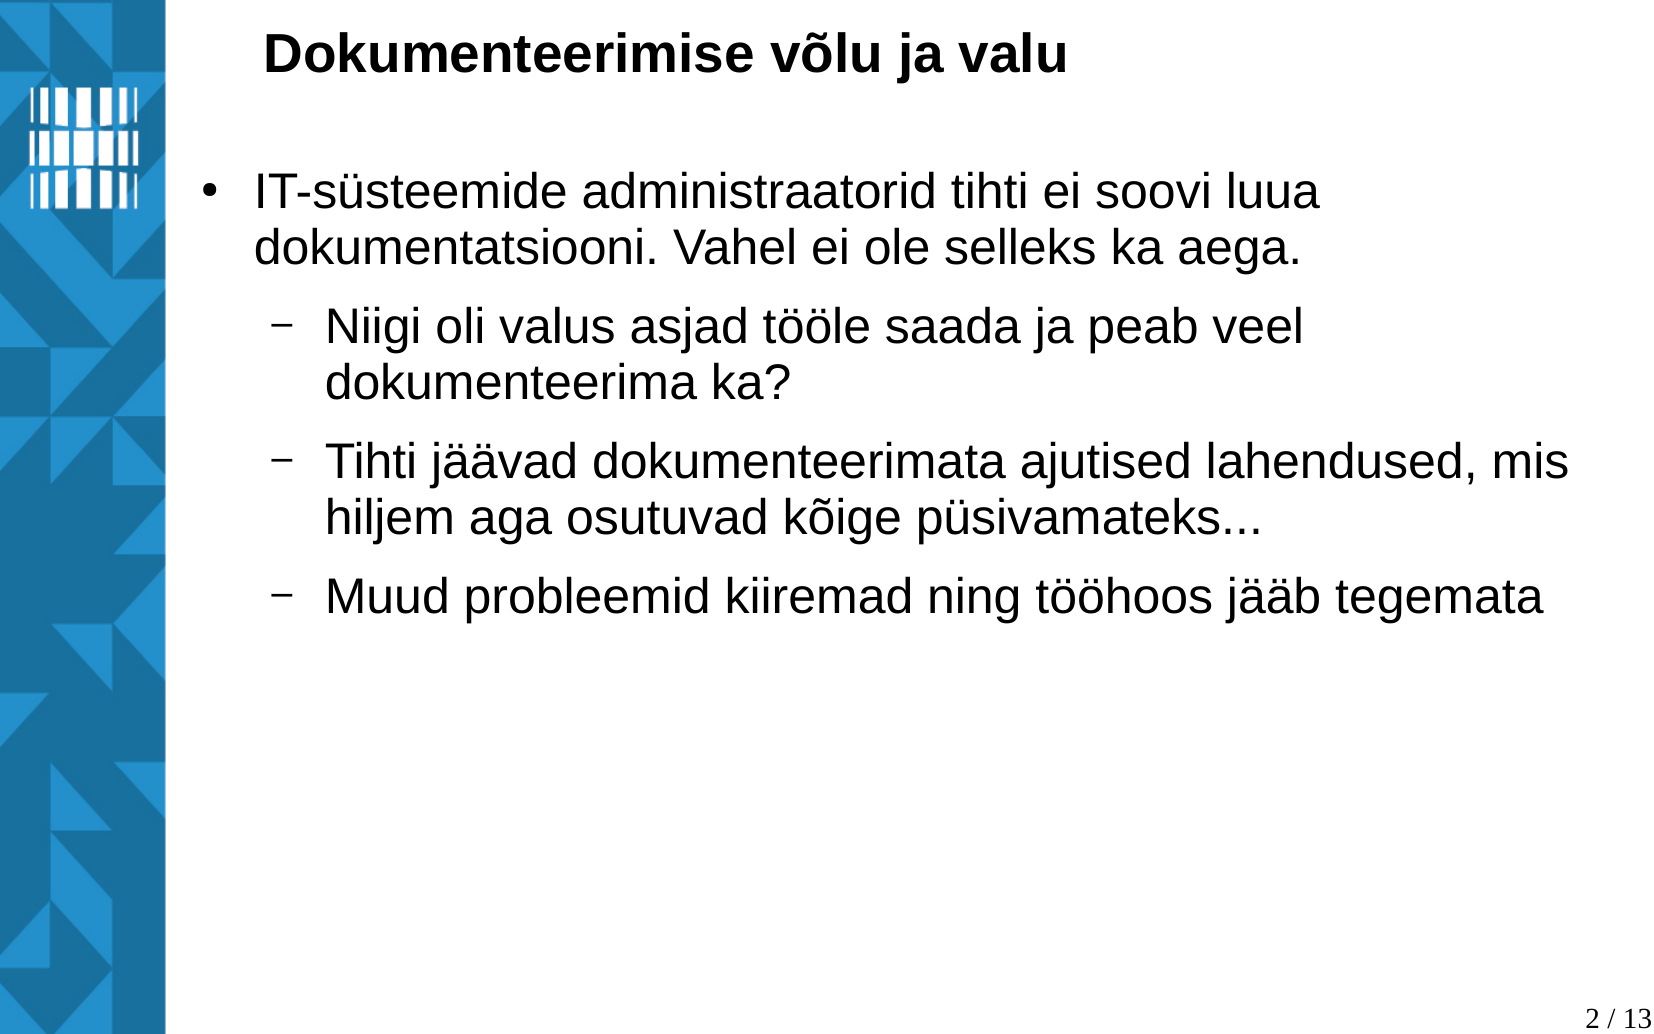

# Dokumenteerimise võlu ja valu
IT-süsteemide administraatorid tihti ei soovi luua dokumentatsiooni. Vahel ei ole selleks ka aega.
Niigi oli valus asjad tööle saada ja peab veel dokumenteerima ka?
Tihti jäävad dokumenteerimata ajutised lahendused, mis hiljem aga osutuvad kõige püsivamateks...
Muud probleemid kiiremad ning tööhoos jääb tegemata
2